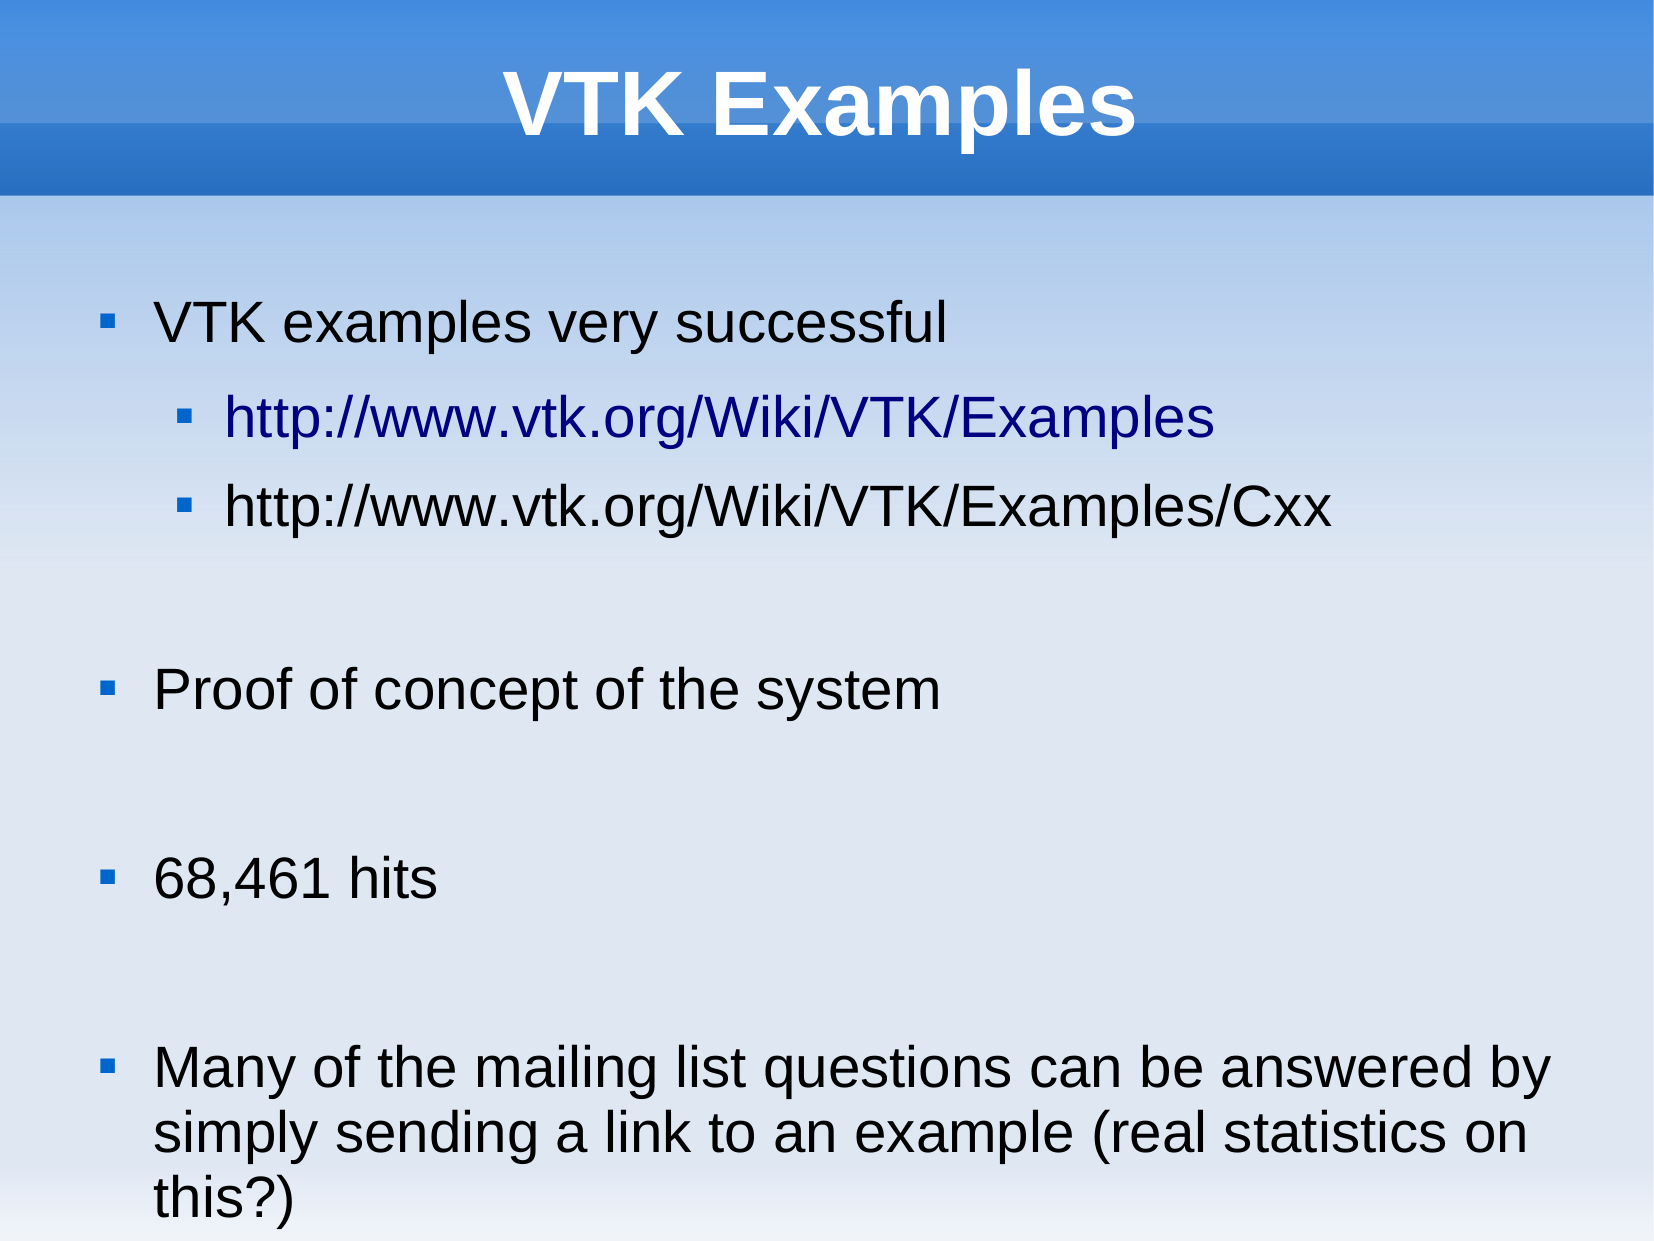

# VTK Examples
VTK examples very successful
http://www.vtk.org/Wiki/VTK/Examples
http://www.vtk.org/Wiki/VTK/Examples/Cxx
Proof of concept of the system
68,461 hits
Many of the mailing list questions can be answered by simply sending a link to an example (real statistics on this?)